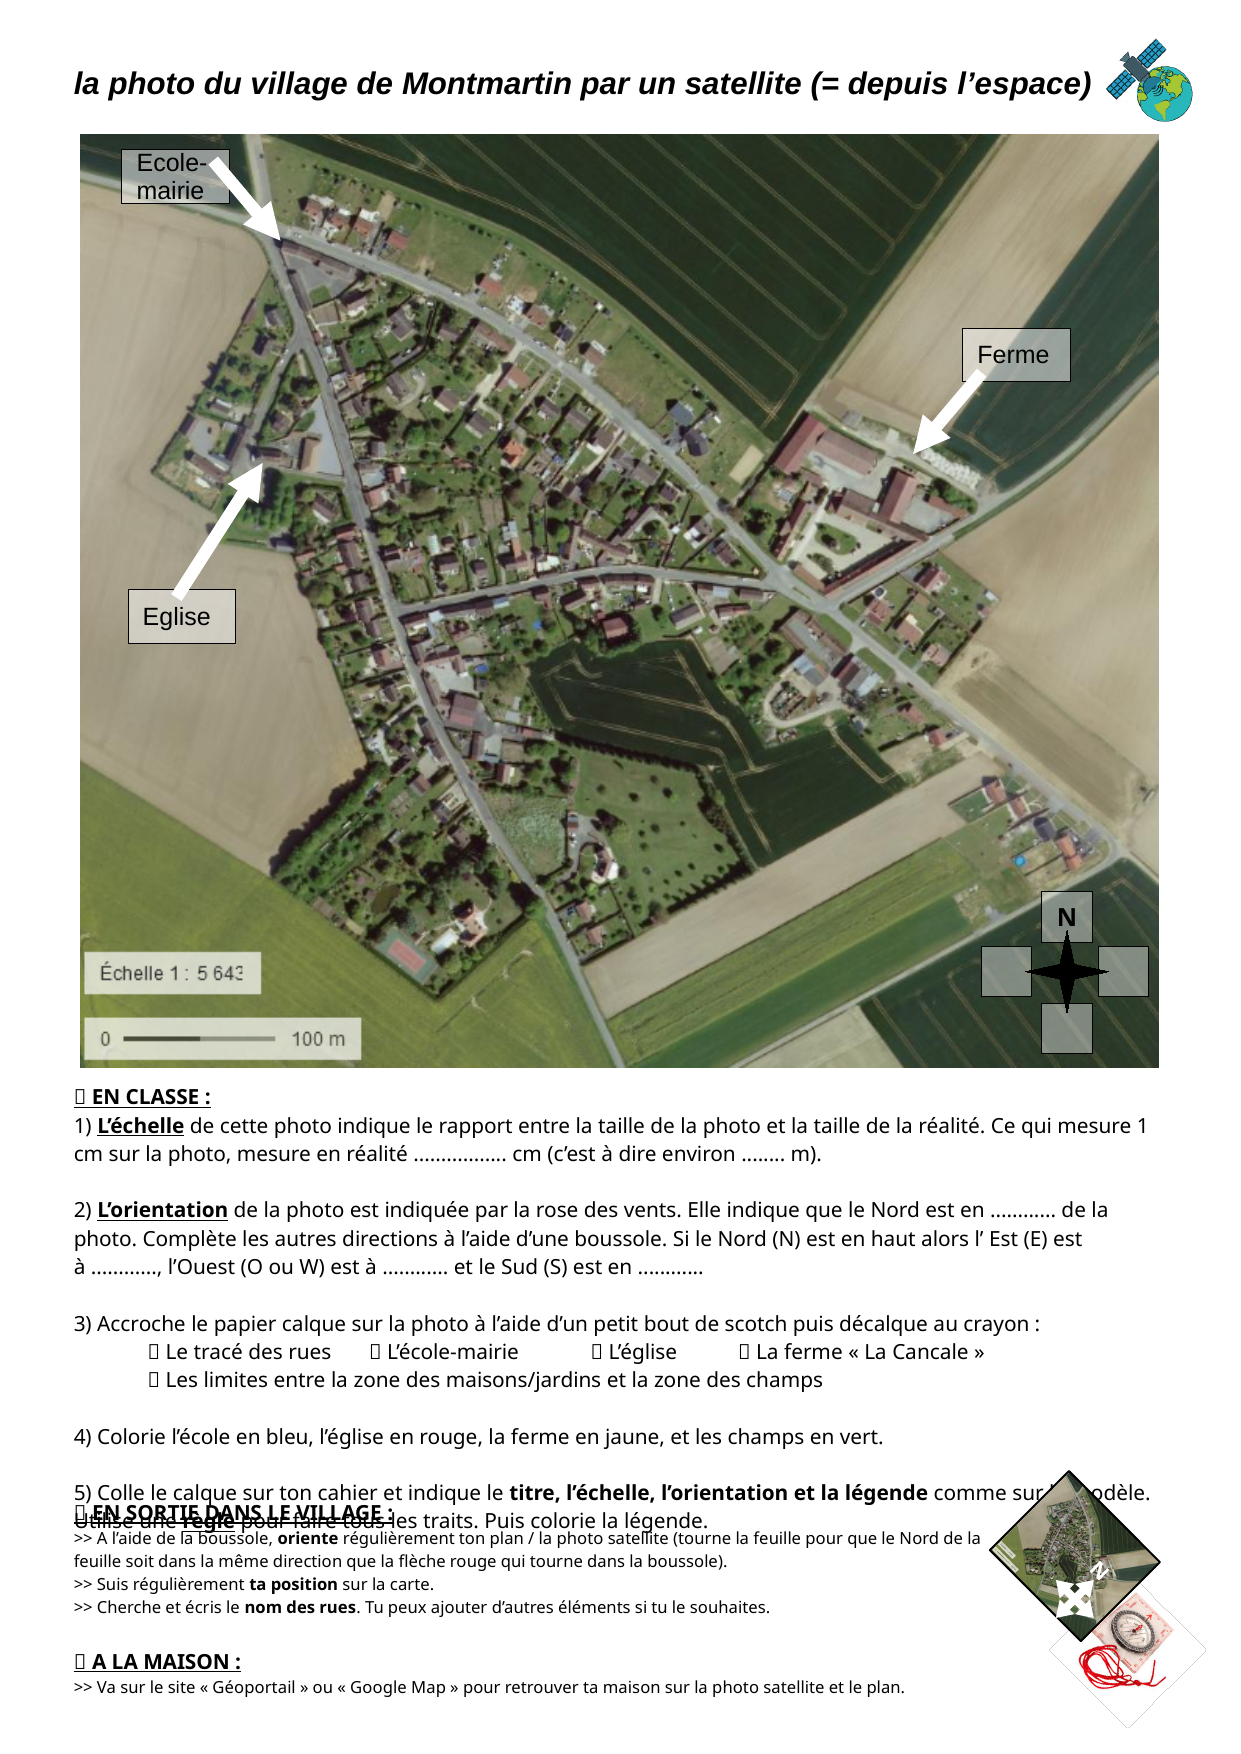

la photo du village de Montmartin par un satellite (= depuis l’espace)
Ecole-mairie
Ferme
Eglise
N
 EN CLASSE :
1) L’échelle de cette photo indique le rapport entre la taille de la photo et la taille de la réalité. Ce qui mesure 1 cm sur la photo, mesure en réalité ................. cm (c’est à dire environ ........ m).
2) L’orientation de la photo est indiquée par la rose des vents. Elle indique que le Nord est en ............ de la photo. Complète les autres directions à l’aide d’une boussole. Si le Nord (N) est en haut alors l’ Est (E) est à ............, l’Ouest (O ou W) est à ............ et le Sud (S) est en ............
3) Accroche le papier calque sur la photo à l’aide d’un petit bout de scotch puis décalque au crayon :
	 Le tracé des rues 	 L’école-mairie 	 L’église 	 La ferme « La Cancale »
	 Les limites entre la zone des maisons/jardins et la zone des champs
4) Colorie l’école en bleu, l’église en rouge, la ferme en jaune, et les champs en vert.
5) Colle le calque sur ton cahier et indique le titre, l’échelle, l’orientation et la légende comme sur le modèle. Utilise une règle pour faire tous les traits. Puis colorie la légende.
N
 EN SORTIE DANS LE VILLAGE :
>> A l’aide de la boussole, oriente régulièrement ton plan / la photo satellite (tourne la feuille pour que le Nord de la feuille soit dans la même direction que la flèche rouge qui tourne dans la boussole).
>> Suis régulièrement ta position sur la carte.
>> Cherche et écris le nom des rues. Tu peux ajouter d’autres éléments si tu le souhaites.
 A LA MAISON :
>> Va sur le site « Géoportail » ou « Google Map » pour retrouver ta maison sur la photo satellite et le plan.